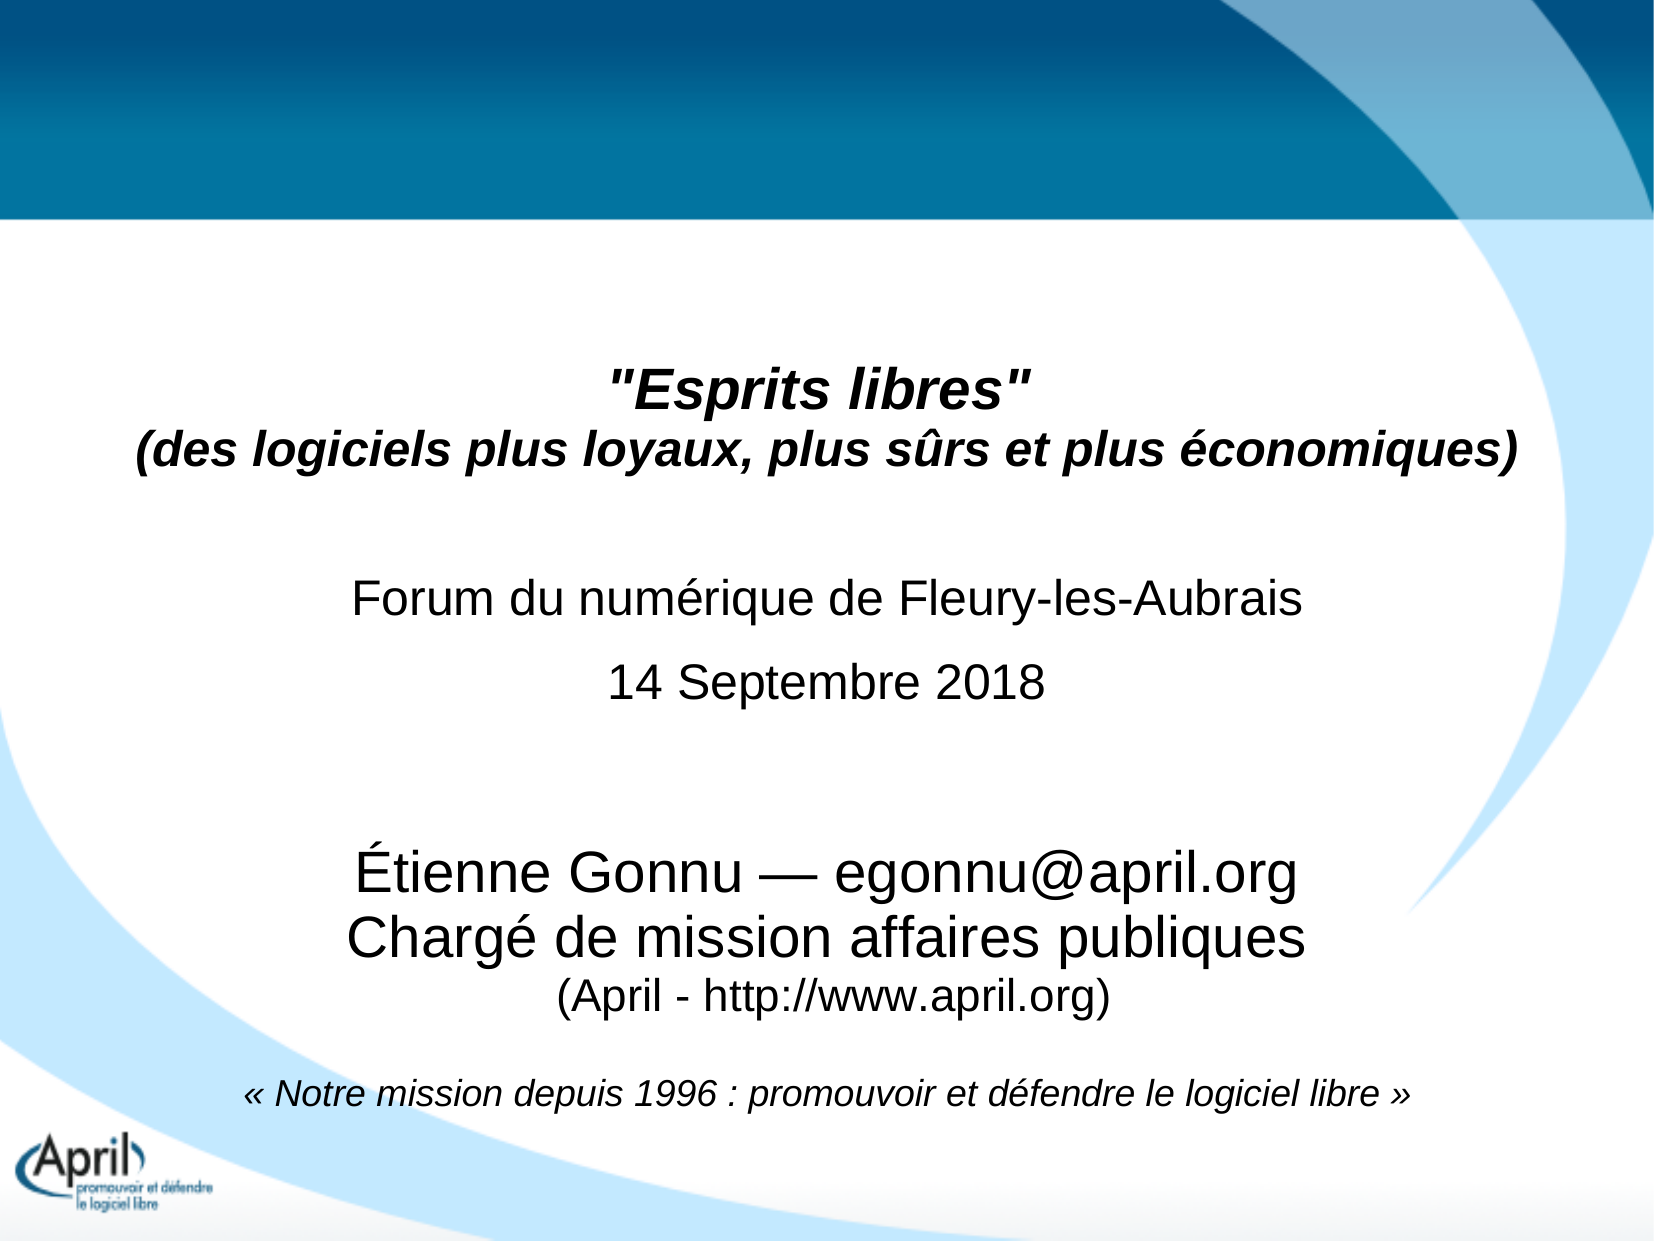

# "Esprits libres"
(des logiciels plus loyaux, plus sûrs et plus économiques)
Forum du numérique de Fleury-les-Aubrais
14 Septembre 2018
Étienne Gonnu — egonnu@april.org
Chargé de mission affaires publiques
 (April - http://www.april.org)
« Notre mission depuis 1996 : promouvoir et défendre le logiciel libre »